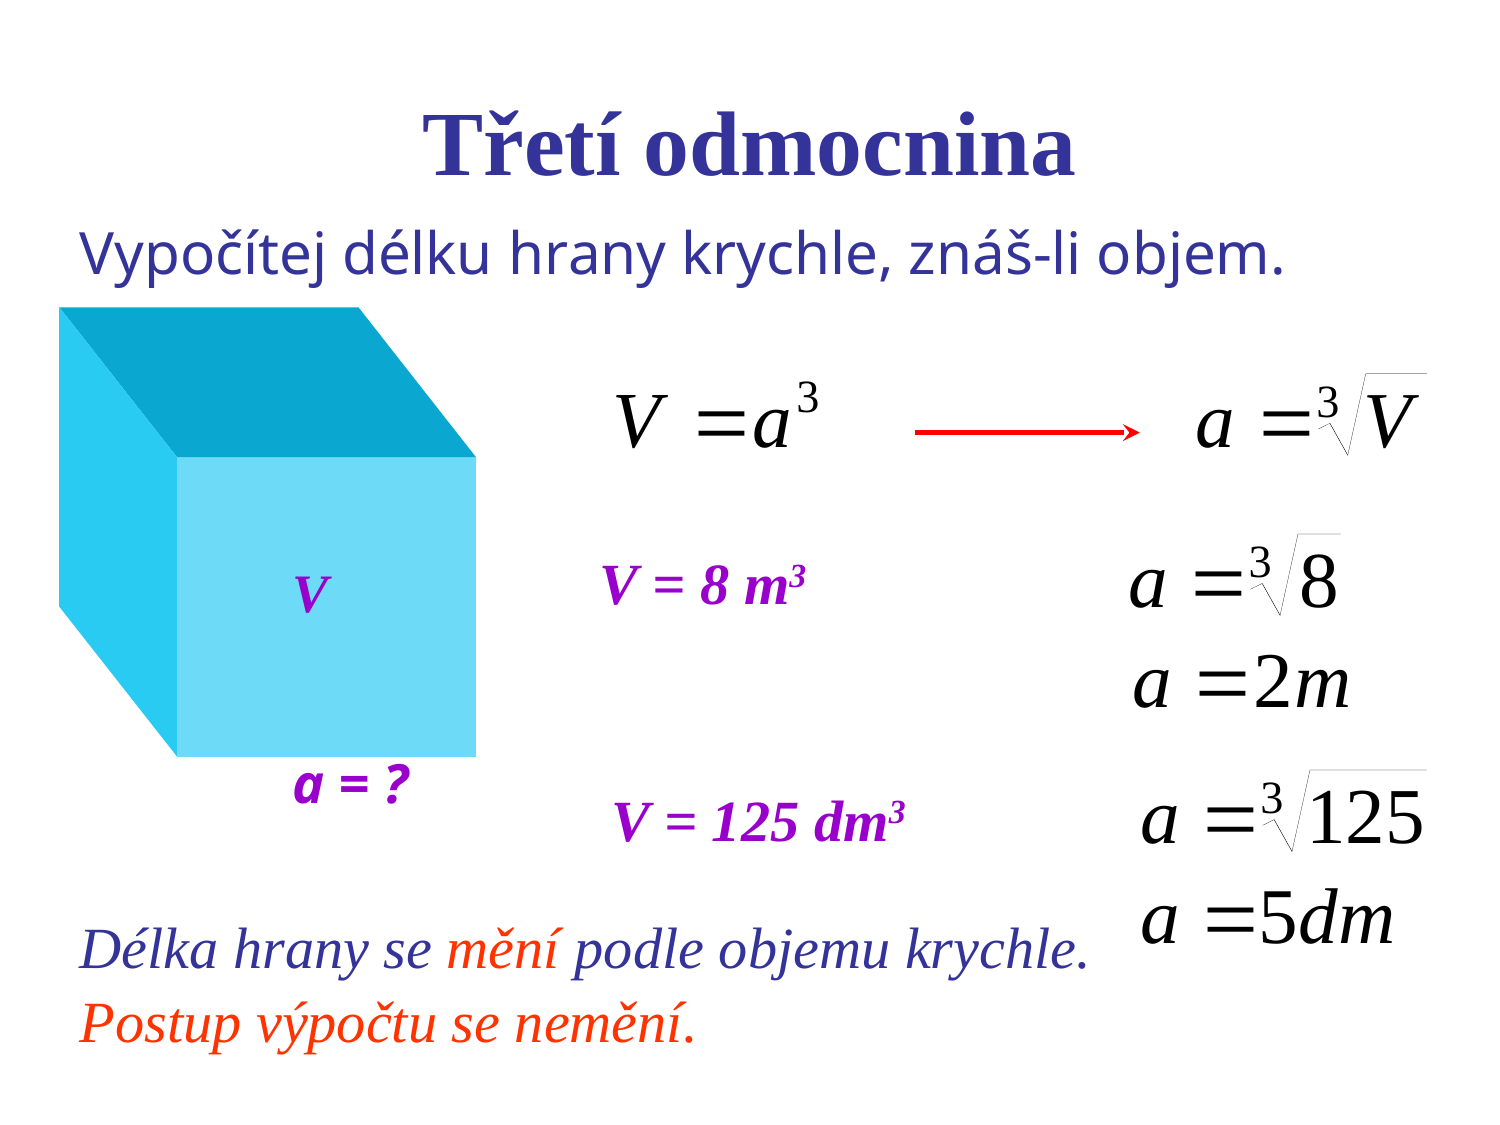

# Třetí odmocnina
Vypočítej délku hrany krychle, znáš-li objem.
V = 8 m3
V
a = ?
V = 125 dm3
Délka hrany se mění podle objemu krychle.
Postup výpočtu se nemění.